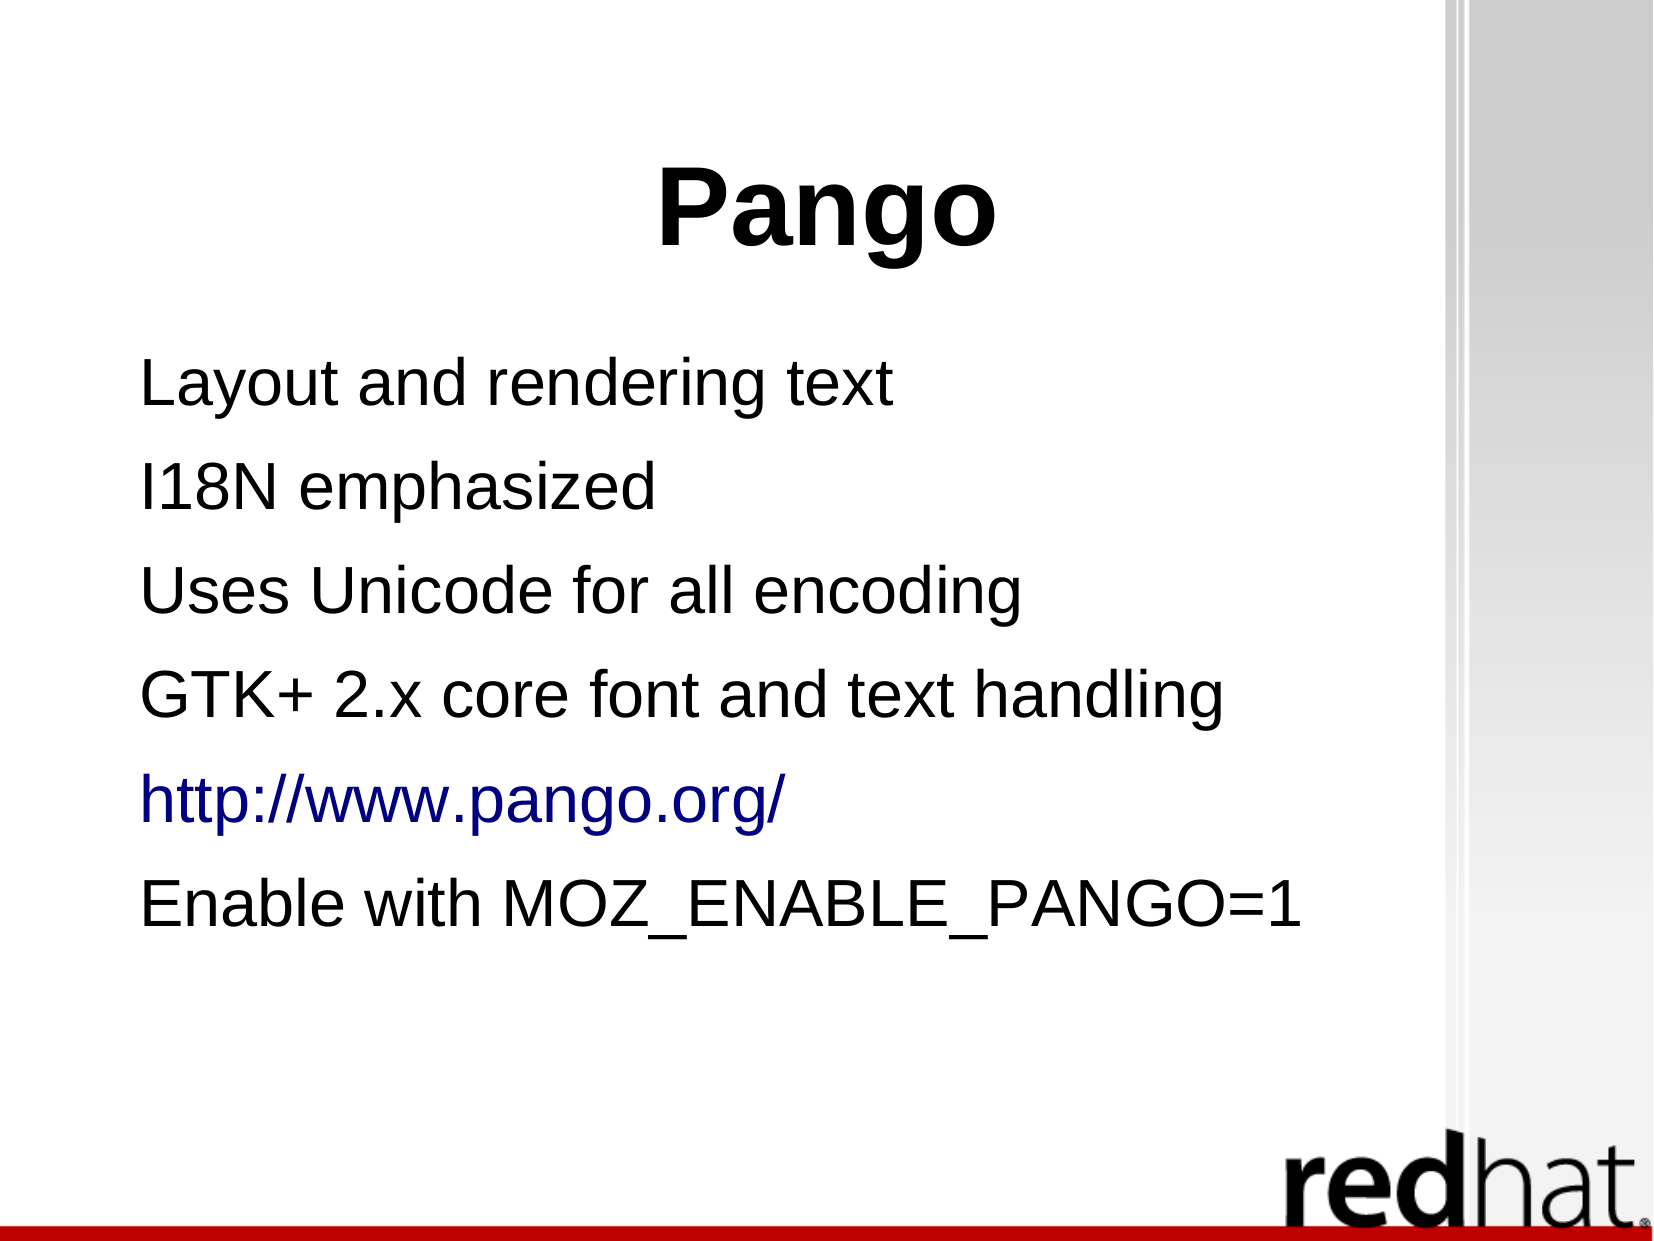

# Pango
Layout and rendering text
I18N emphasized
Uses Unicode for all encoding
GTK+ 2.x core font and text handling
http://www.pango.org/
Enable with MOZ_ENABLE_PANGO=1